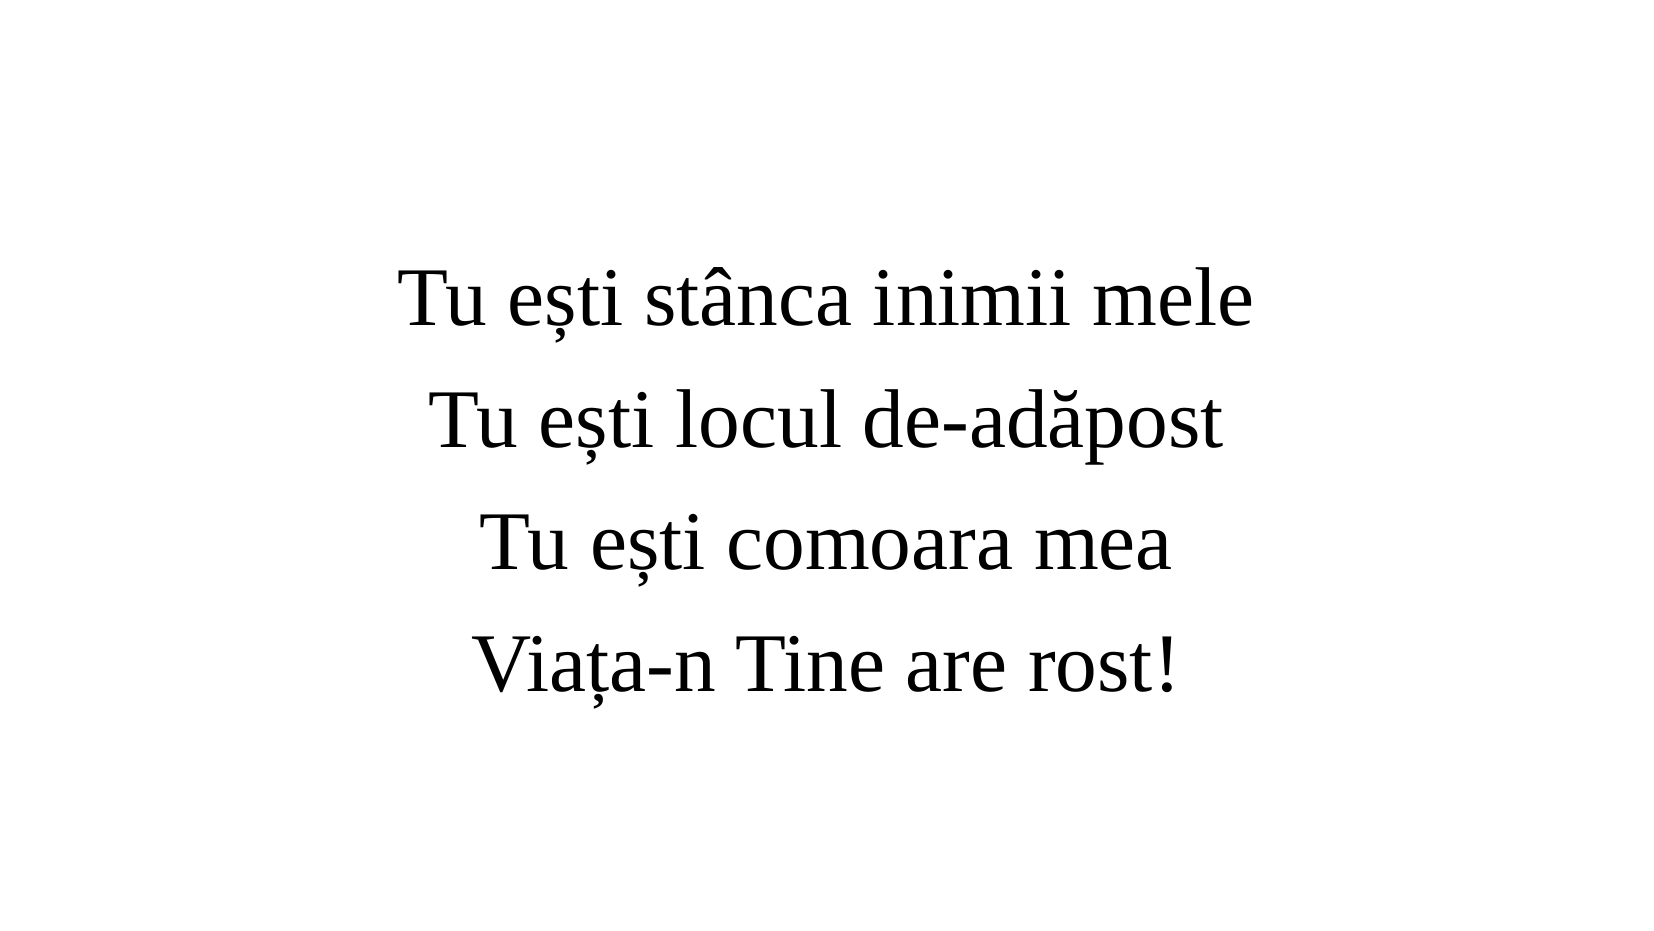

# Tu ești stânca inimii mele
Tu ești locul de-adăpost
Tu ești comoara mea
Viața-n Tine are rost!